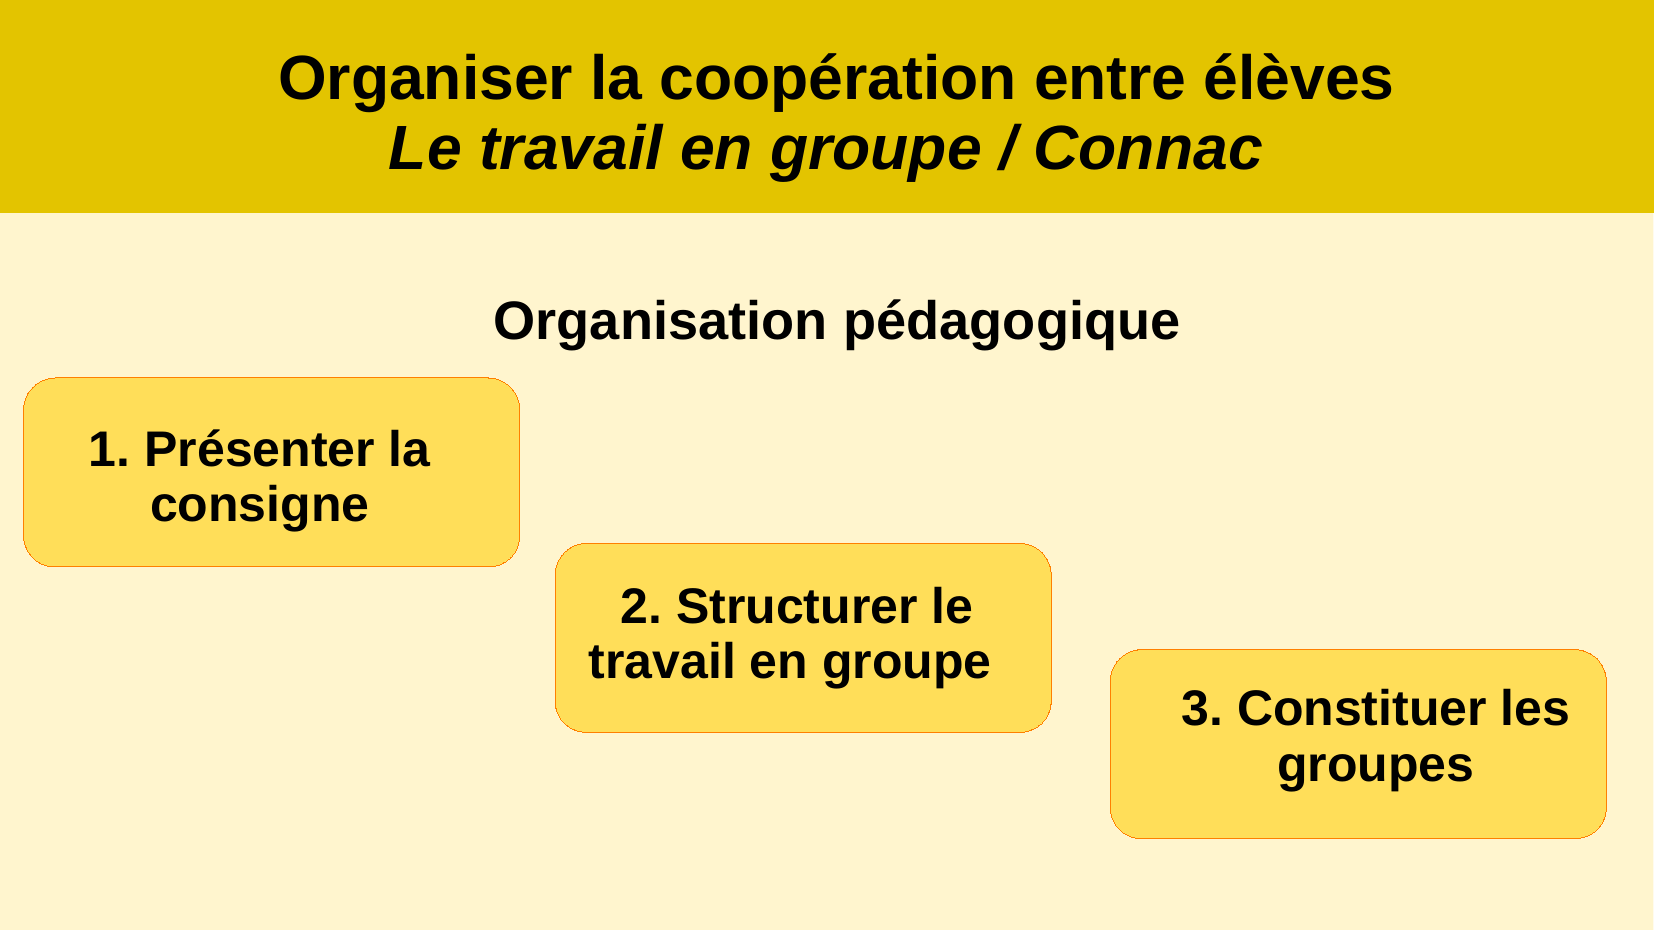

Organiser la coopération entre élèves
 Le travail en groupe / Connac
 Organisation pédagogique
1. Présenter la consigne
2. Structurer le travail en groupe
3. Constituer les groupes